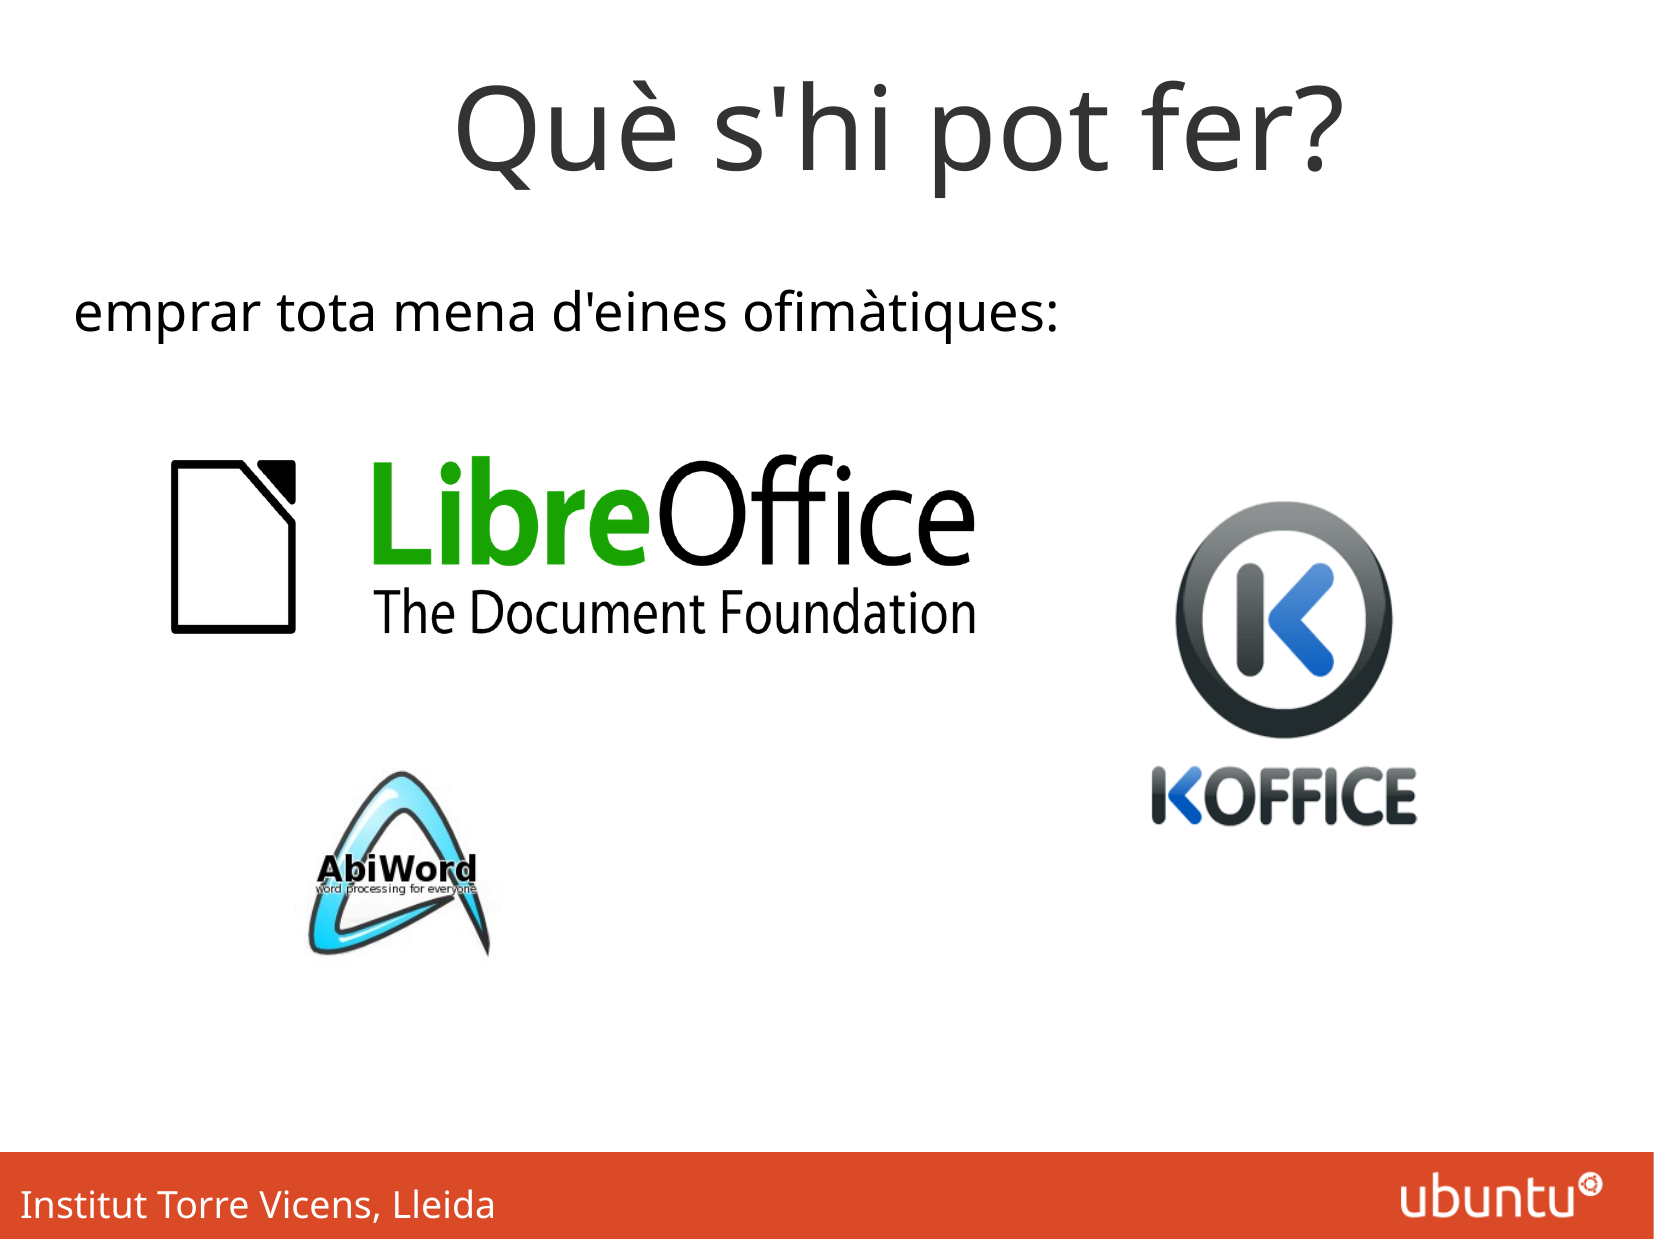

# Què s'hi pot fer?
emprar tota mena d'eines ofimàtiques:
Institut Torre Vicens, Lleida 17/05/2014